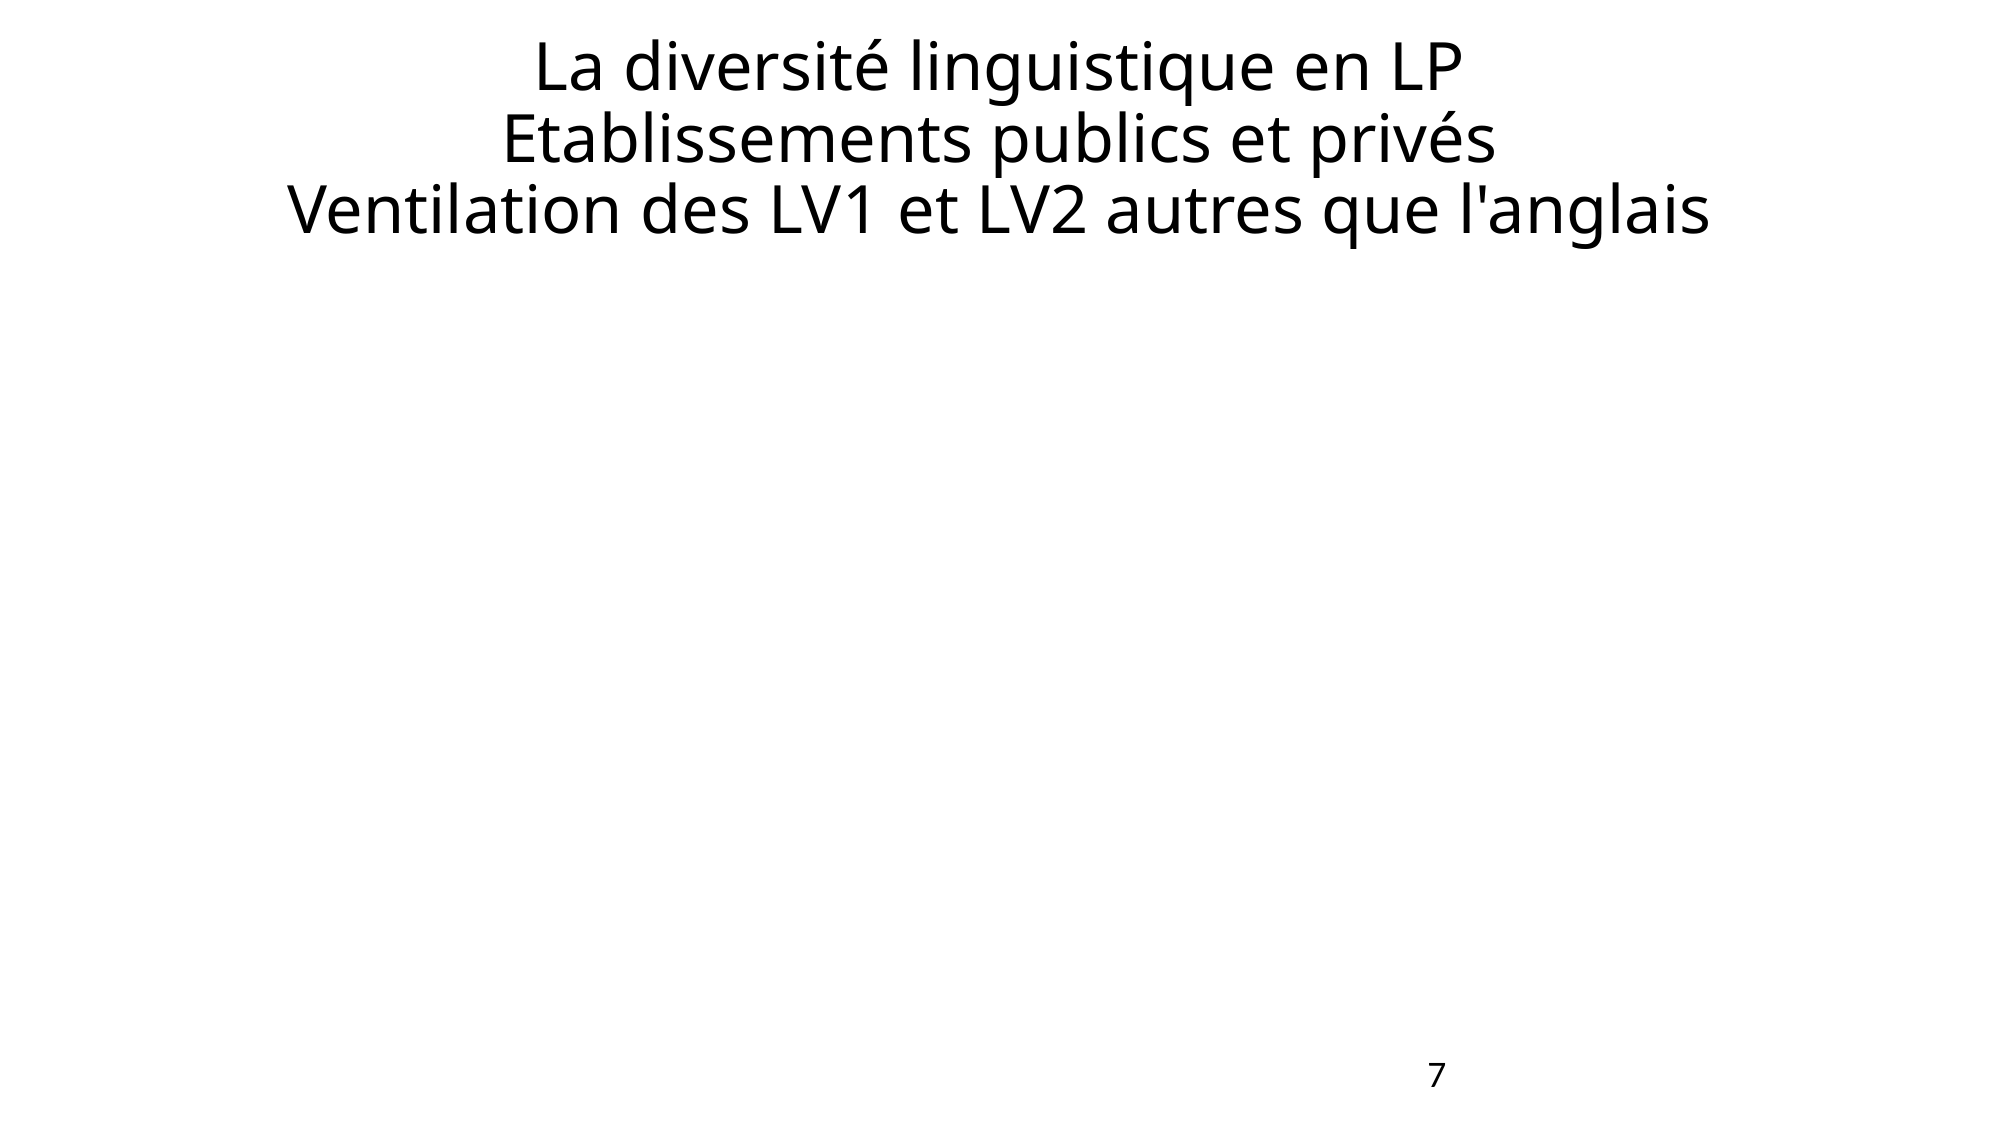

La diversité linguistique en LP
Etablissements publics et privés
Ventilation des LV1 et LV2 autres que l'anglais